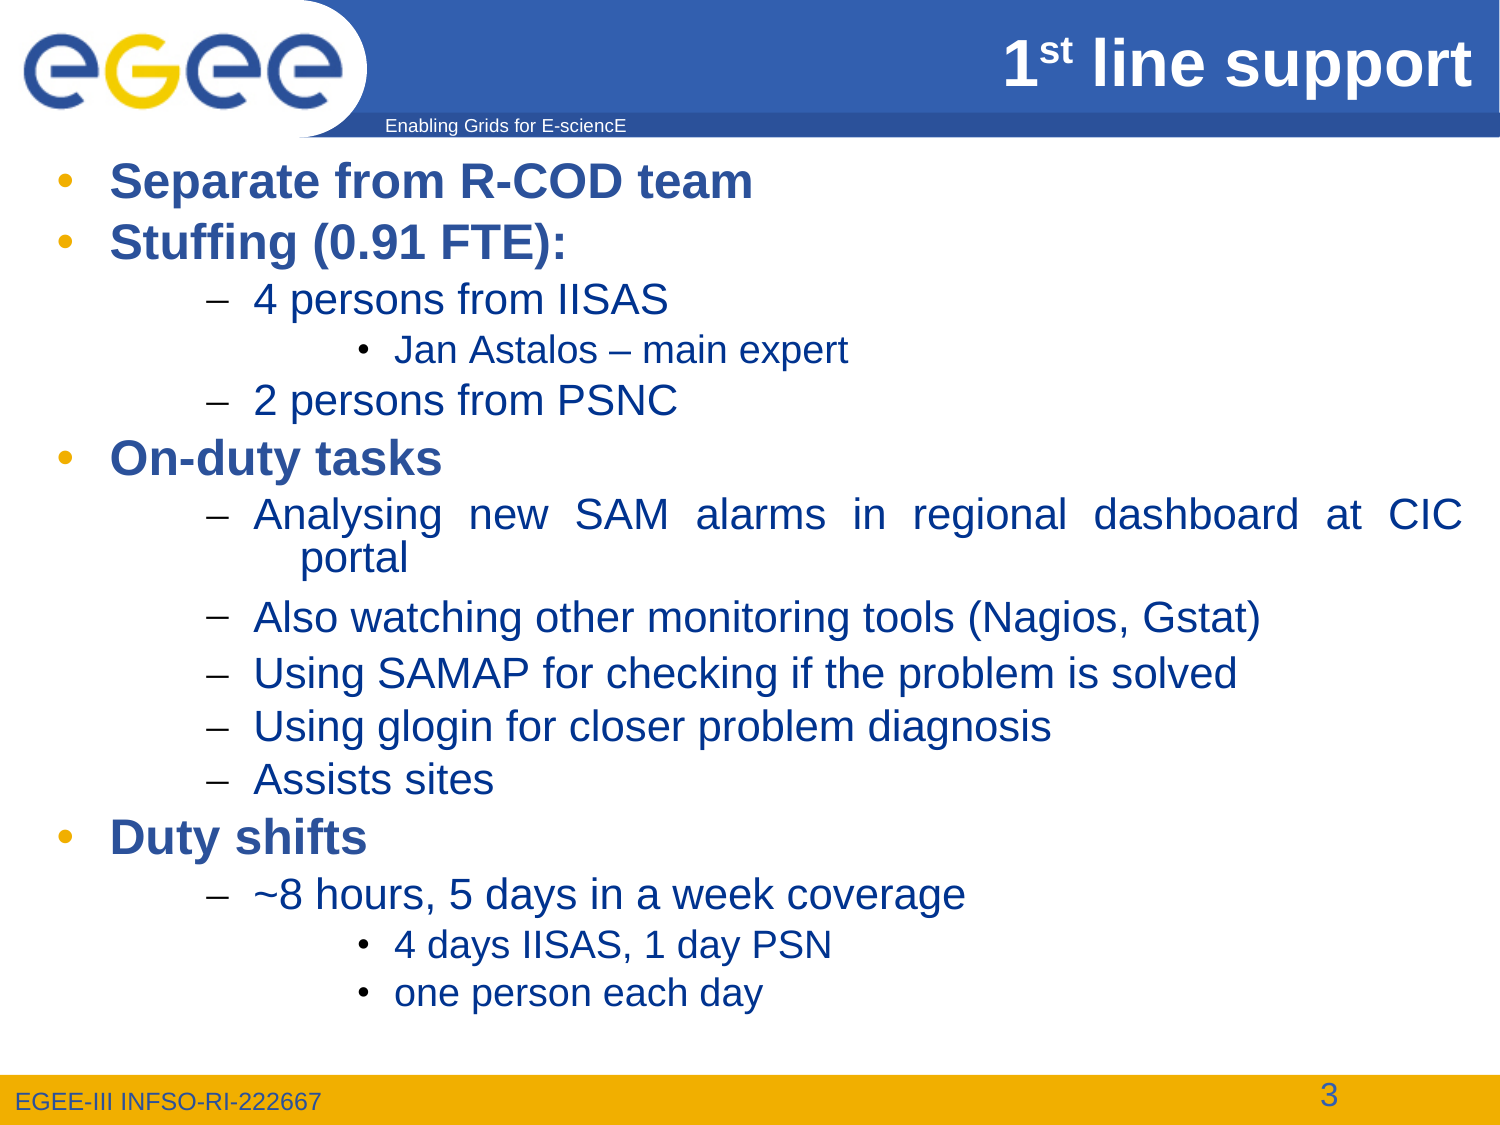

# 1st line support
Separate from R-COD team
Stuffing (0.91 FTE):
4 persons from IISAS
Jan Astalos – main expert
2 persons from PSNC
On-duty tasks
Analysing new SAM alarms in regional dashboard at CIC portal
Also watching other monitoring tools (Nagios, Gstat)‏
Using SAMAP for checking if the problem is solved
Using glogin for closer problem diagnosis
Assists sites
Duty shifts
~8 hours, 5 days in a week coverage
4 days IISAS, 1 day PSN
one person each day
3